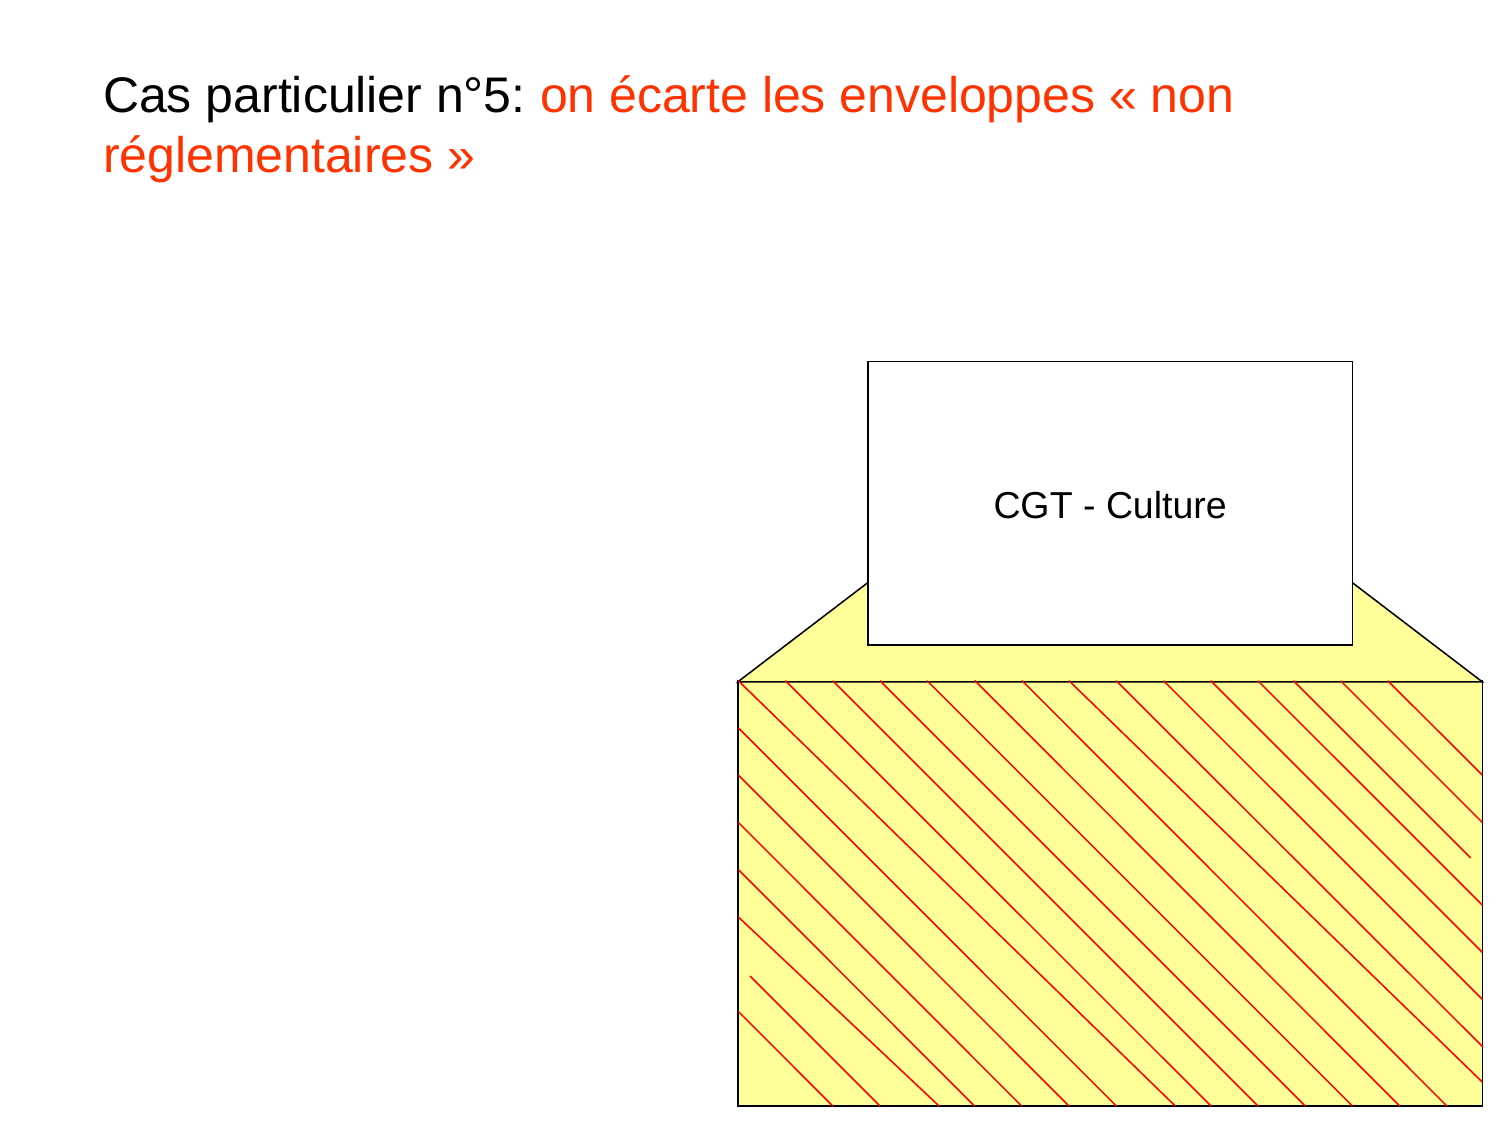

Cas particulier n°5: on écarte les enveloppes « non réglementaires »
CGT - Culture